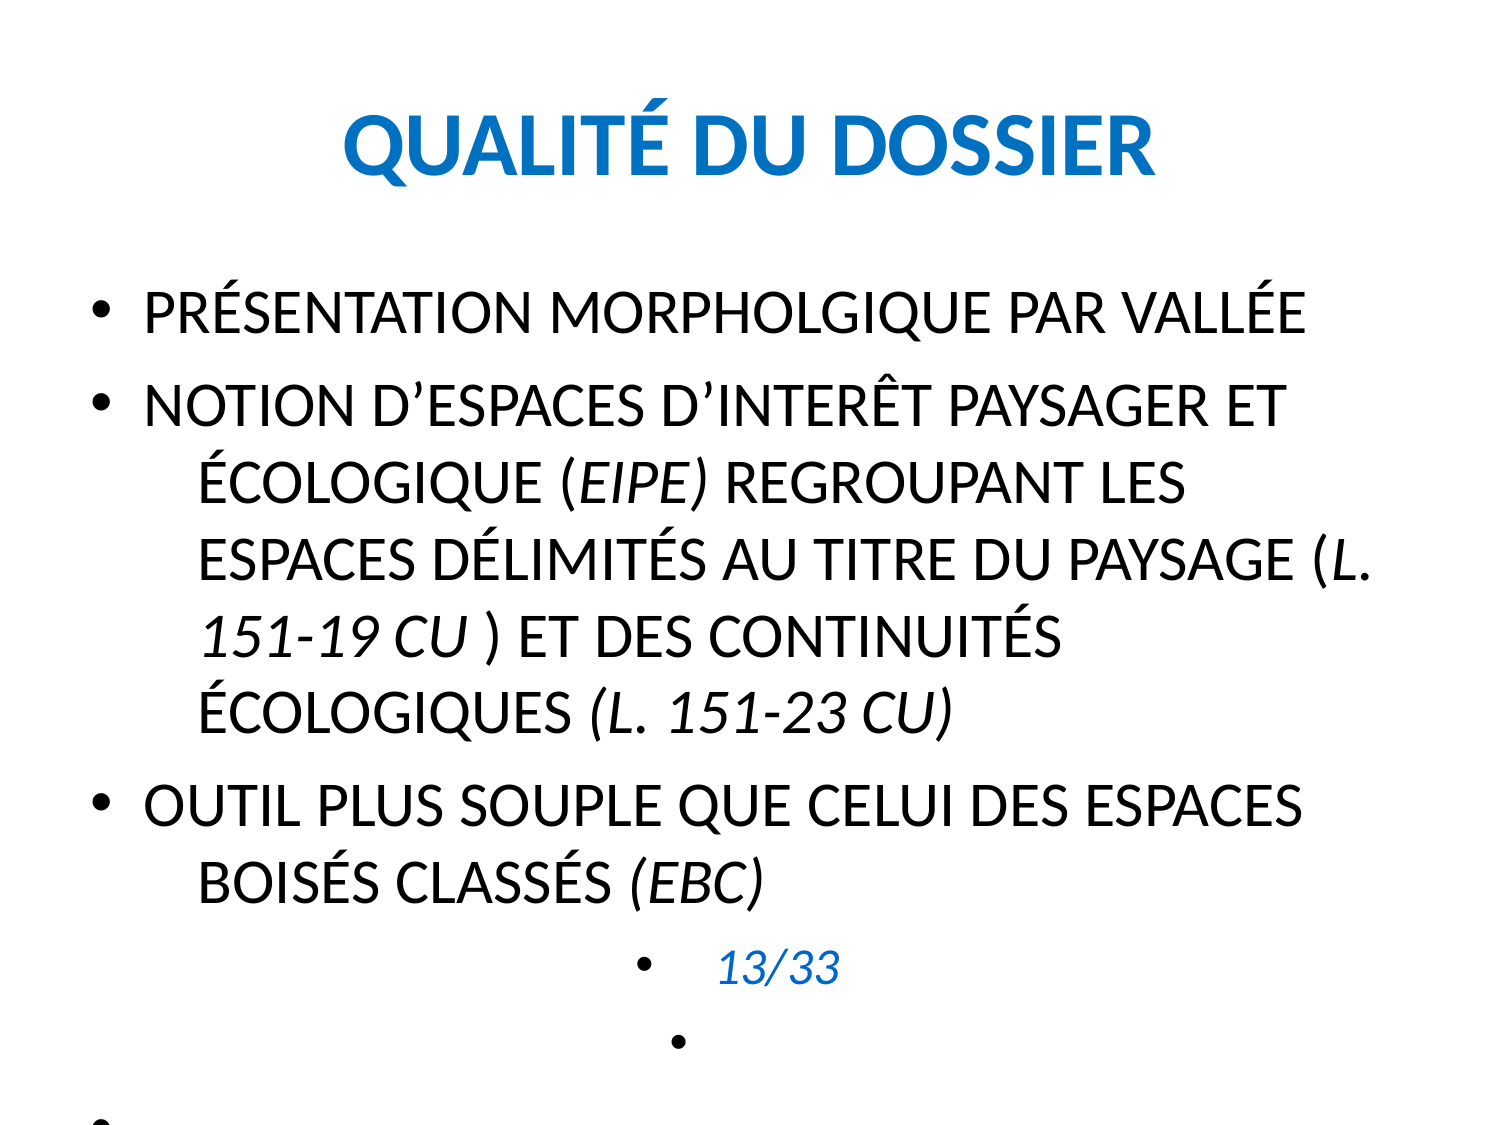

# QUALITÉ DU DOSSIER
PRÉSENTATION MORPHOLGIQUE PAR VALLÉE
NOTION D’ESPACES D’INTERÊT PAYSAGER ET ÉCOLOGIQUE (EIPE) REGROUPANT LES ESPACES DÉLIMITÉS AU TITRE DU PAYSAGE (L. 151-19 CU ) ET DES CONTINUITÉS ÉCOLOGIQUES (L. 151-23 CU)
OUTIL PLUS SOUPLE QUE CELUI DES ESPACES BOISÉS CLASSÉS (EBC)
13/33